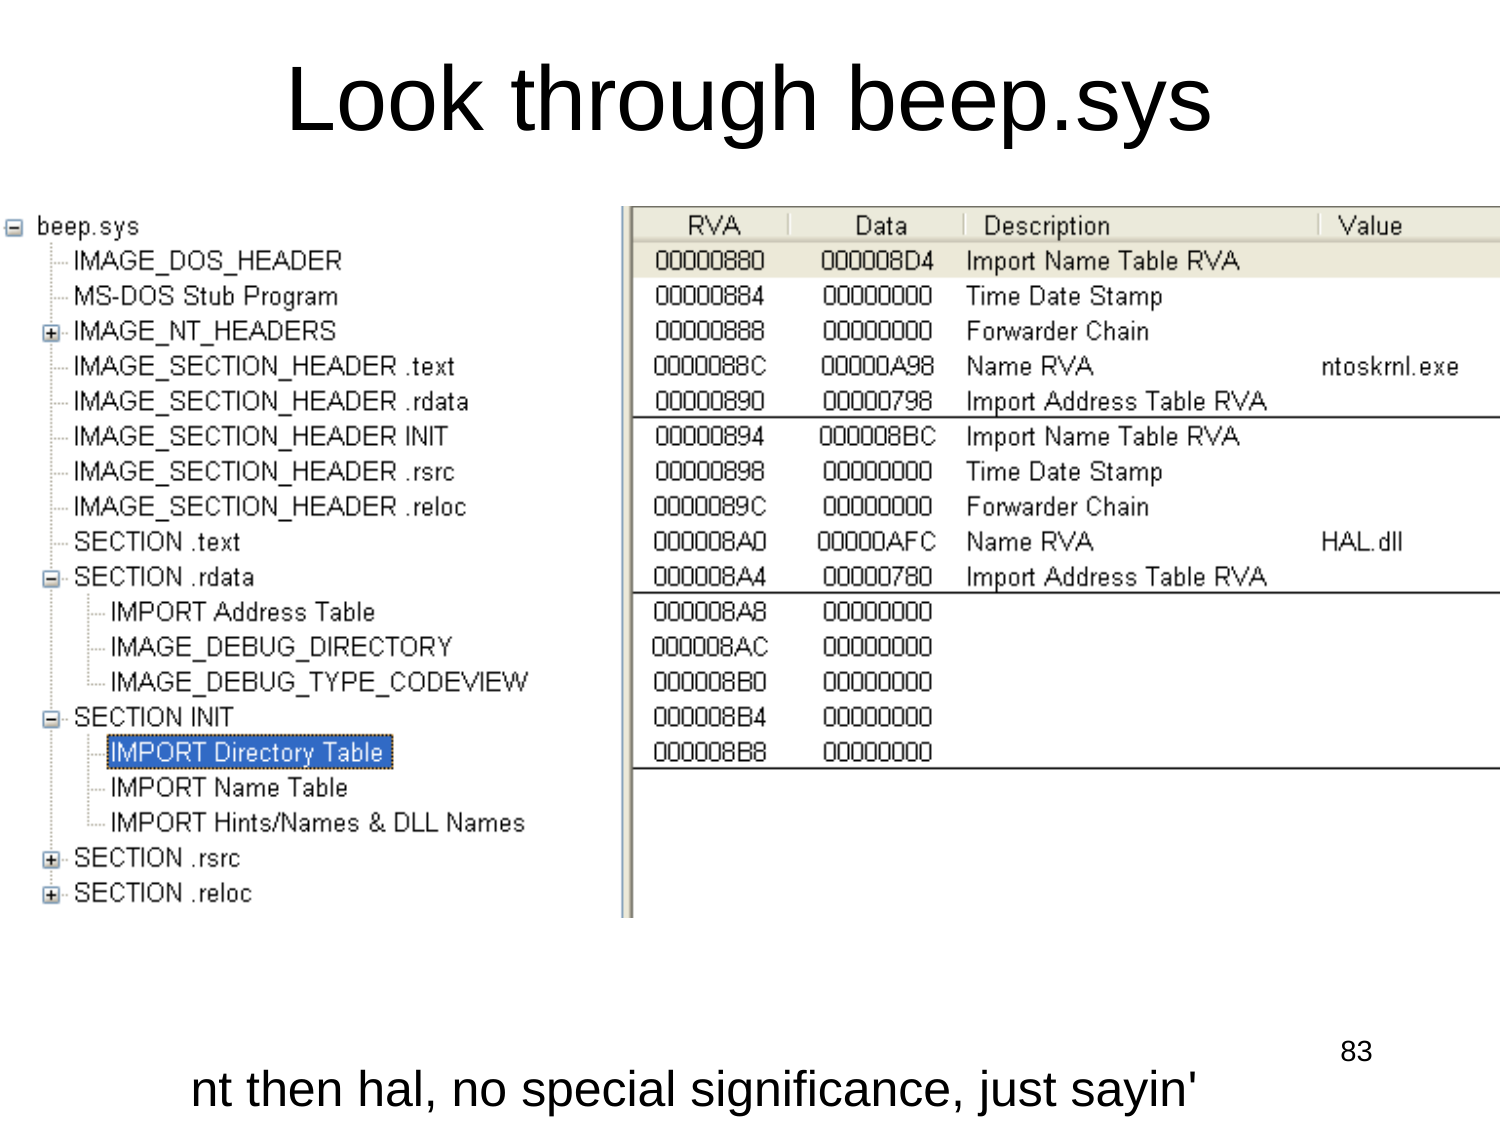

# Look through beep.sys
nt then hal, no special significance, just sayin'